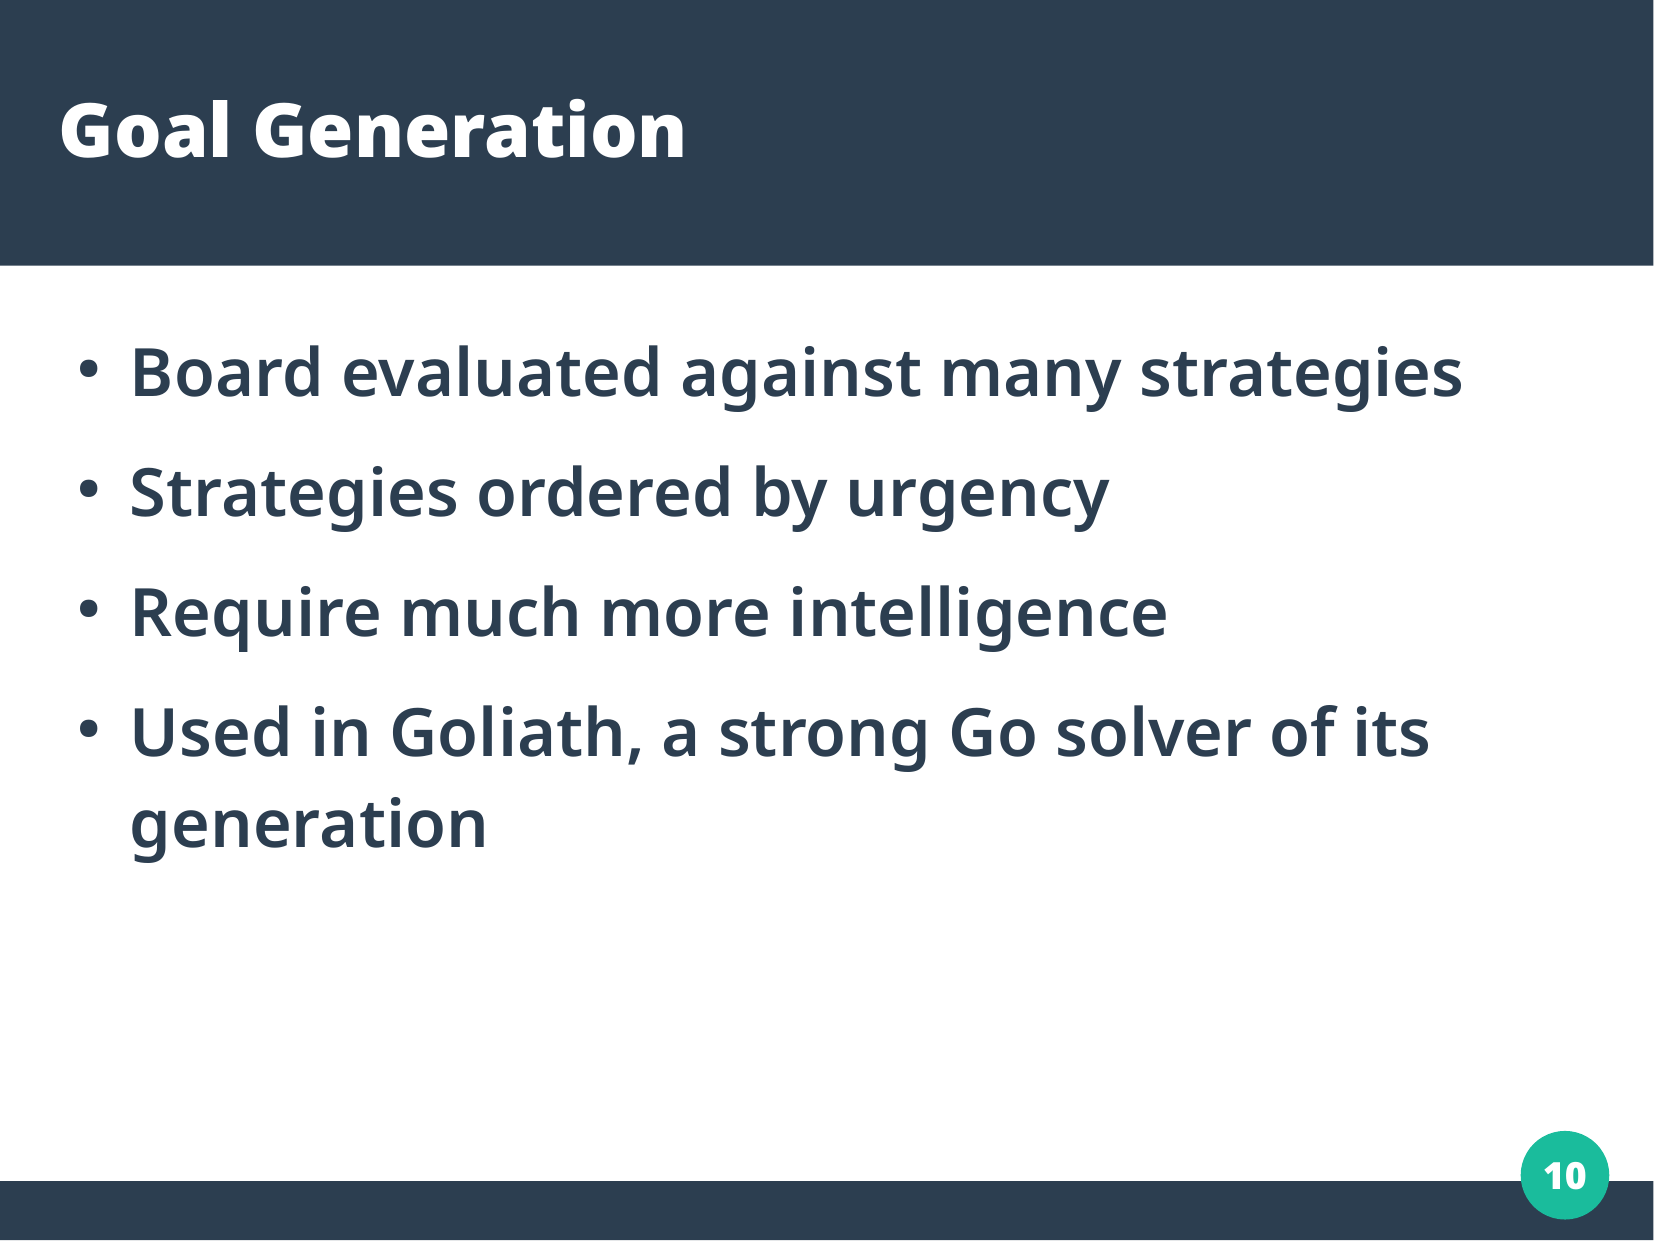

# Goal Generation
Board evaluated against many strategies
Strategies ordered by urgency
Require much more intelligence
Used in Goliath, a strong Go solver of its generation
10